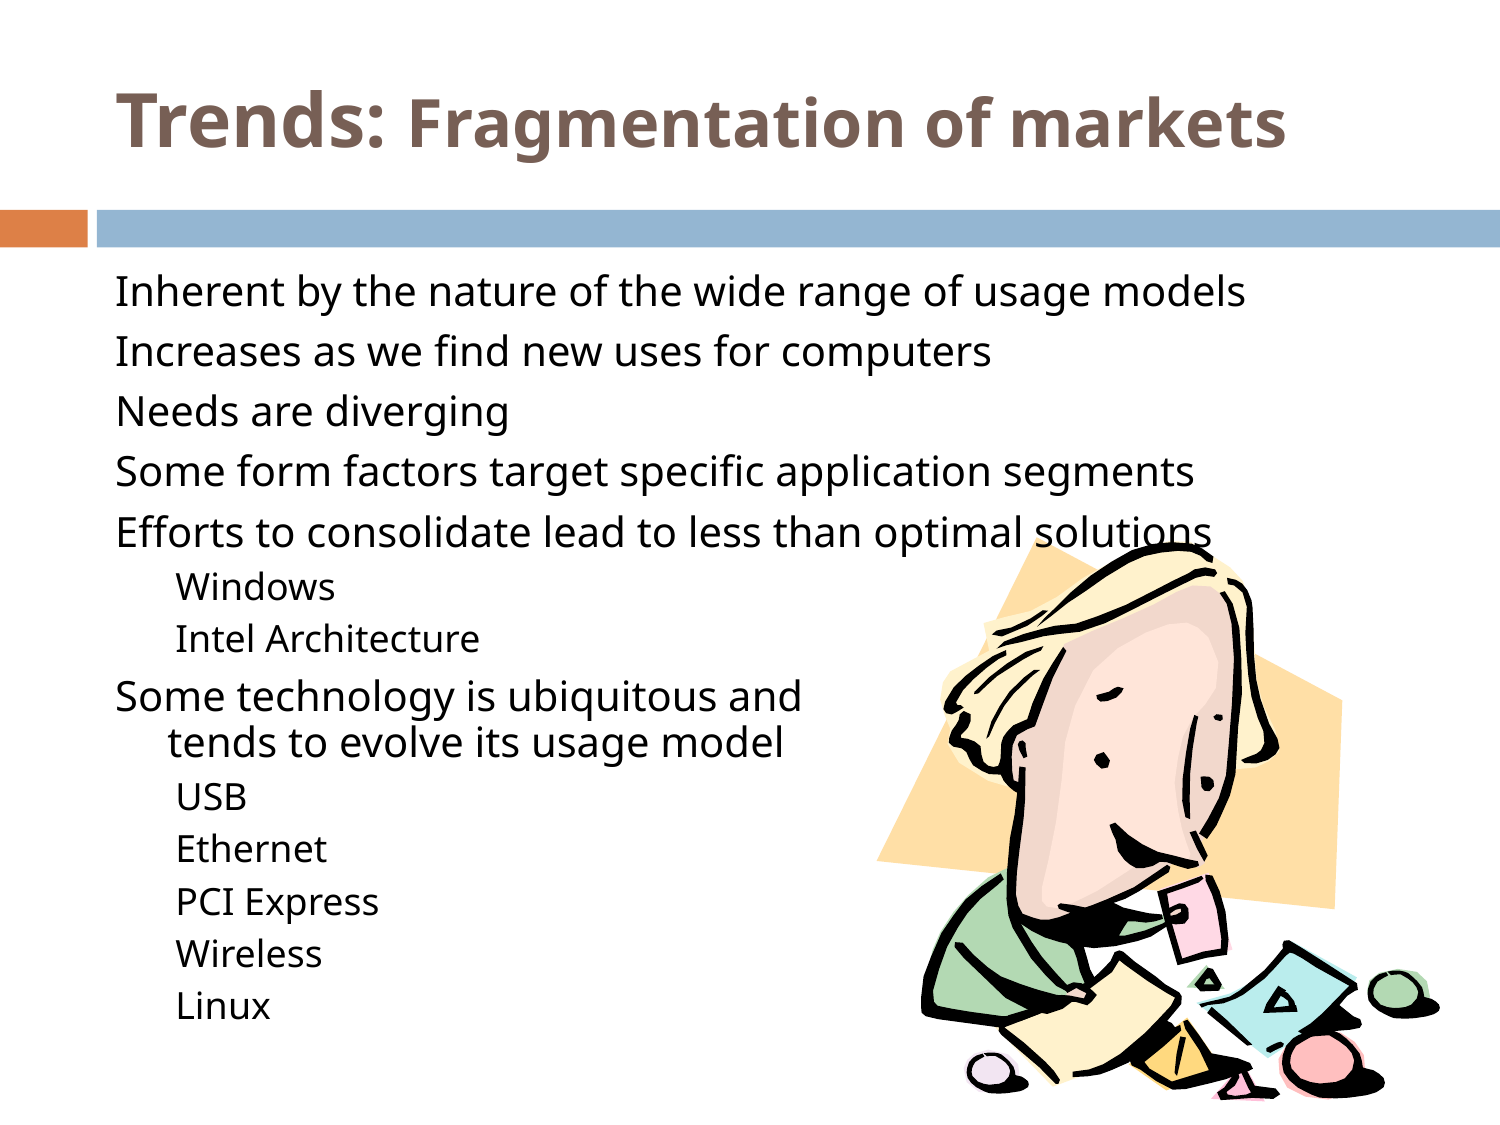

# Trends: Fragmentation of markets
Inherent by the nature of the wide range of usage models
Increases as we find new uses for computers
Needs are diverging
Some form factors target specific application segments
Efforts to consolidate lead to less than optimal solutions
Windows
Intel Architecture
Some technology is ubiquitous and
tends to evolve its usage model
USB
Ethernet
PCI Express
Wireless
Linux